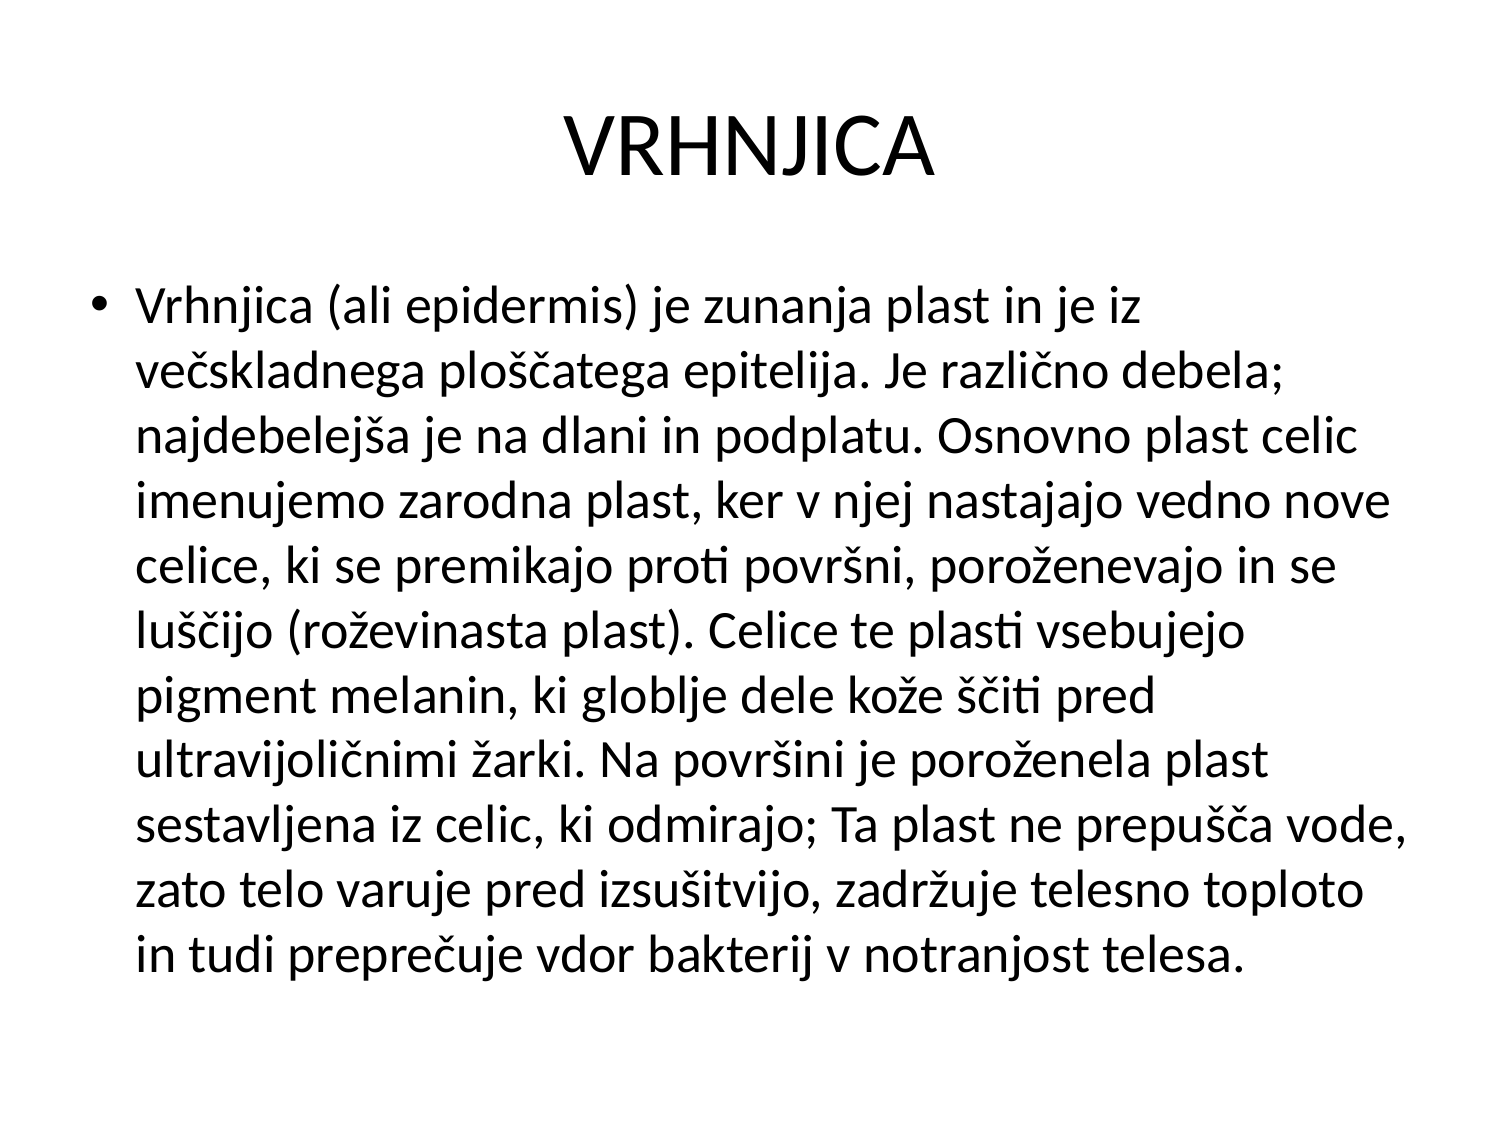

# VRHNJICA
Vrhnjica (ali epidermis) je zunanja plast in je iz večskladnega ploščatega epitelija. Je različno debela; najdebelejša je na dlani in podplatu. Osnovno plast celic imenujemo zarodna plast, ker v njej nastajajo vedno nove celice, ki se premikajo proti površni, poroženevajo in se luščijo (roževinasta plast). Celice te plasti vsebujejo pigment melanin, ki globlje dele kože ščiti pred ultravijoličnimi žarki. Na površini je poroženela plast sestavljena iz celic, ki odmirajo; Ta plast ne prepušča vode, zato telo varuje pred izsušitvijo, zadržuje telesno toploto in tudi preprečuje vdor bakterij v notranjost telesa.